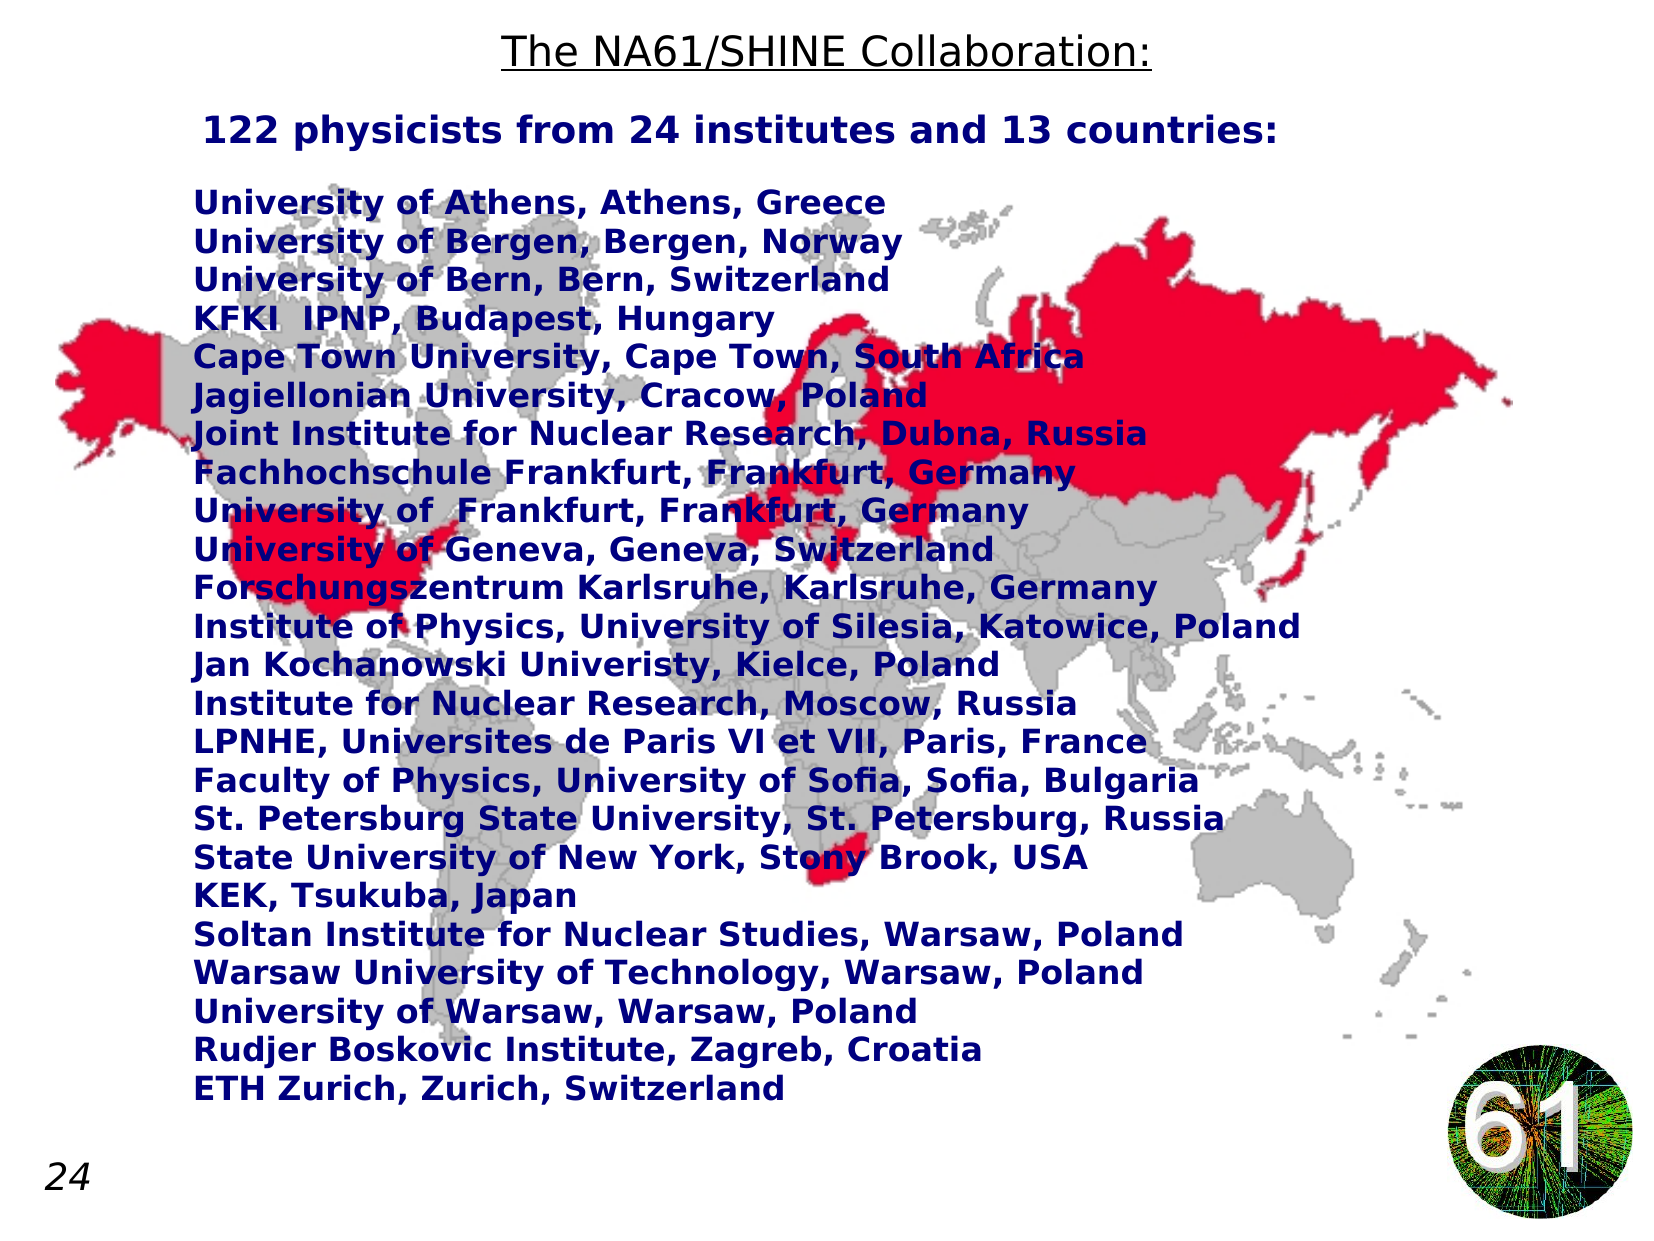

The NA61/SHINE Collaboration:
122 physicists from 24 institutes and 13 countries:
University of Athens, Athens, Greece
University of Bergen, Bergen, Norway
University of Bern, Bern, Switzerland
KFKI IPNP, Budapest, Hungary
Cape Town University, Cape Town, South Africa
Jagiellonian University, Cracow, Poland
Joint Institute for Nuclear Research, Dubna, Russia
Fachhochschule Frankfurt, Frankfurt, Germany
University of Frankfurt, Frankfurt, Germany
University of Geneva, Geneva, Switzerland
Forschungszentrum Karlsruhe, Karlsruhe, Germany
Institute of Physics, University of Silesia, Katowice, Poland
Jan Kochanowski Univeristy, Kielce, Poland
Institute for Nuclear Research, Moscow, Russia
LPNHE, Universites de Paris VI et VII, Paris, France
Faculty of Physics, University of Sofia, Sofia, Bulgaria
St. Petersburg State University, St. Petersburg, Russia
State University of New York, Stony Brook, USA
KEK, Tsukuba, Japan
Soltan Institute for Nuclear Studies, Warsaw, Poland
Warsaw University of Technology, Warsaw, Poland
University of Warsaw, Warsaw, Poland
Rudjer Boskovic Institute, Zagreb, Croatia
ETH Zurich, Zurich, Switzerland